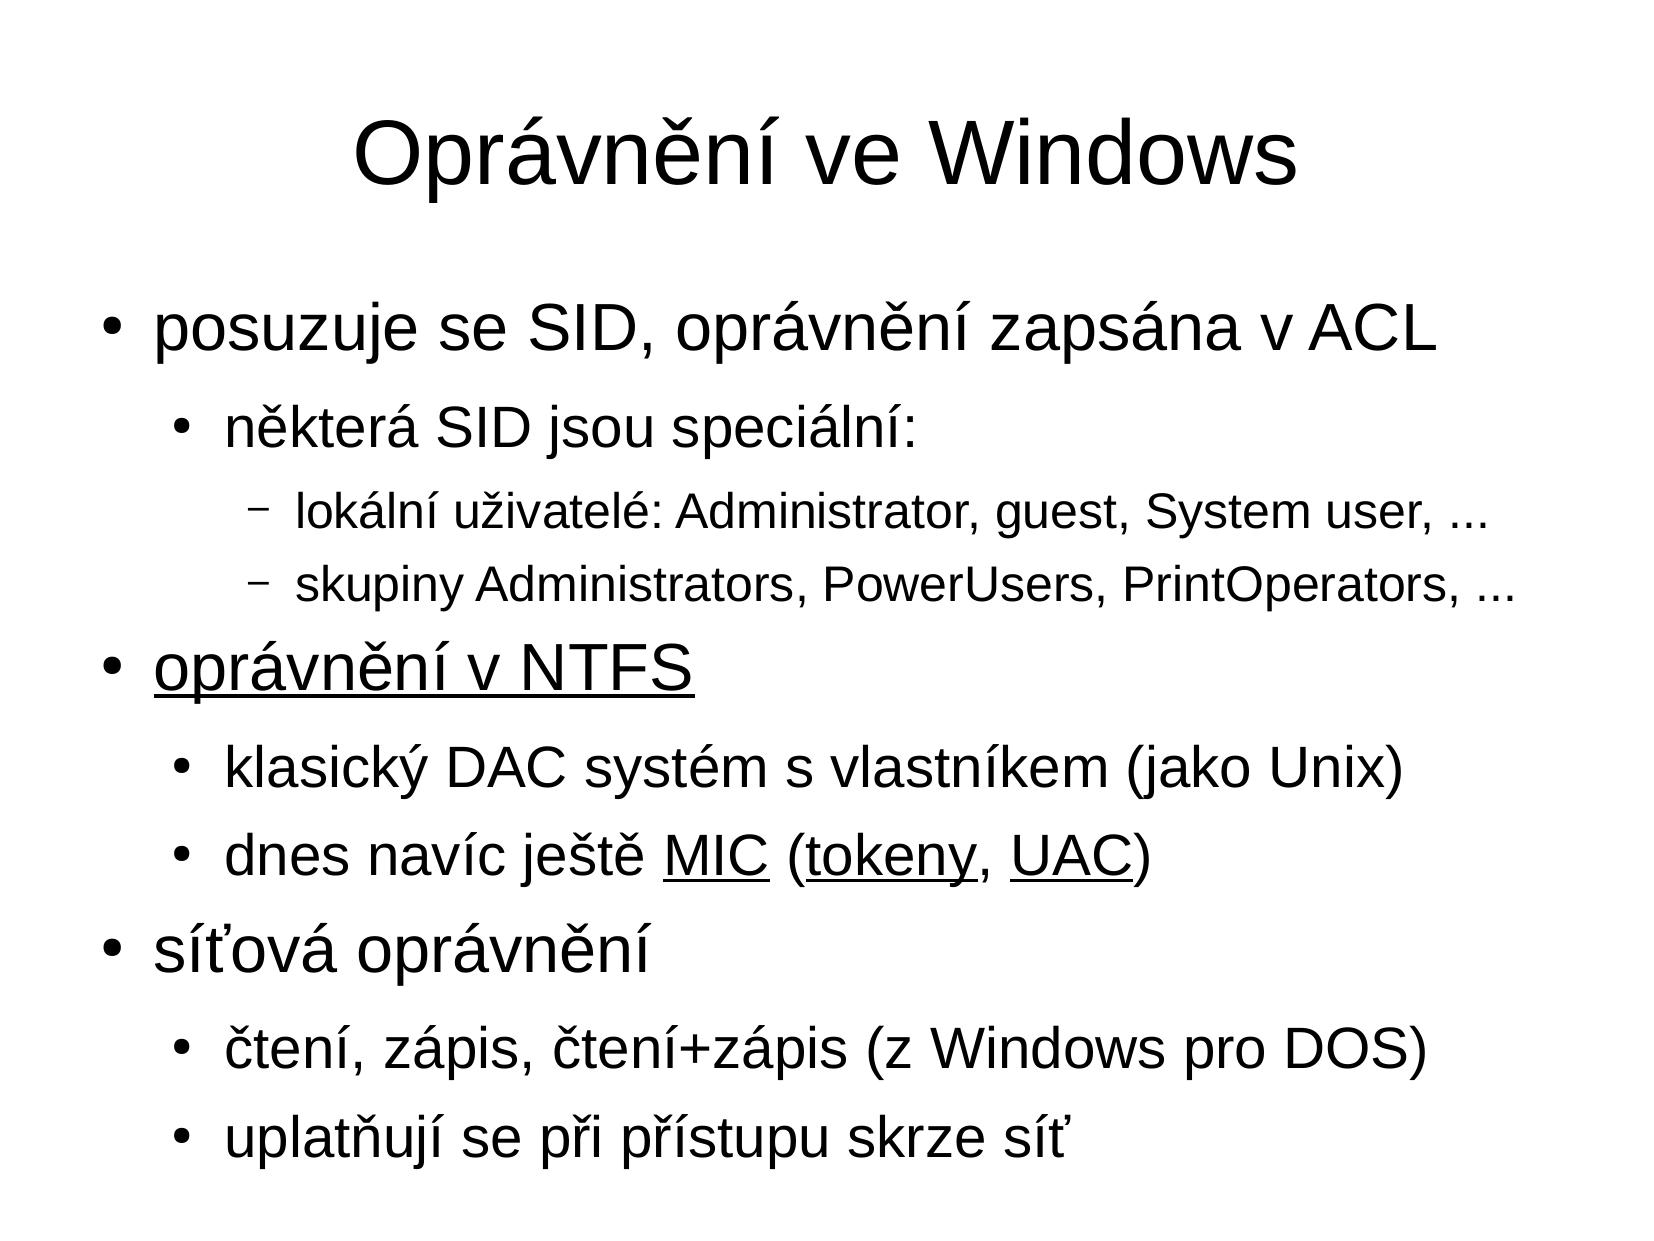

# Oprávnění ve Windows
posuzuje se SID, oprávnění zapsána v ACL
některá SID jsou speciální:
lokální uživatelé: Administrator, guest, System user, ...
skupiny Administrators, PowerUsers, PrintOperators, ...
oprávnění v NTFS
klasický DAC systém s vlastníkem (jako Unix)
dnes navíc ještě MIC (tokeny, UAC)
síťová oprávnění
čtení, zápis, čtení+zápis (z Windows pro DOS)
uplatňují se při přístupu skrze síť